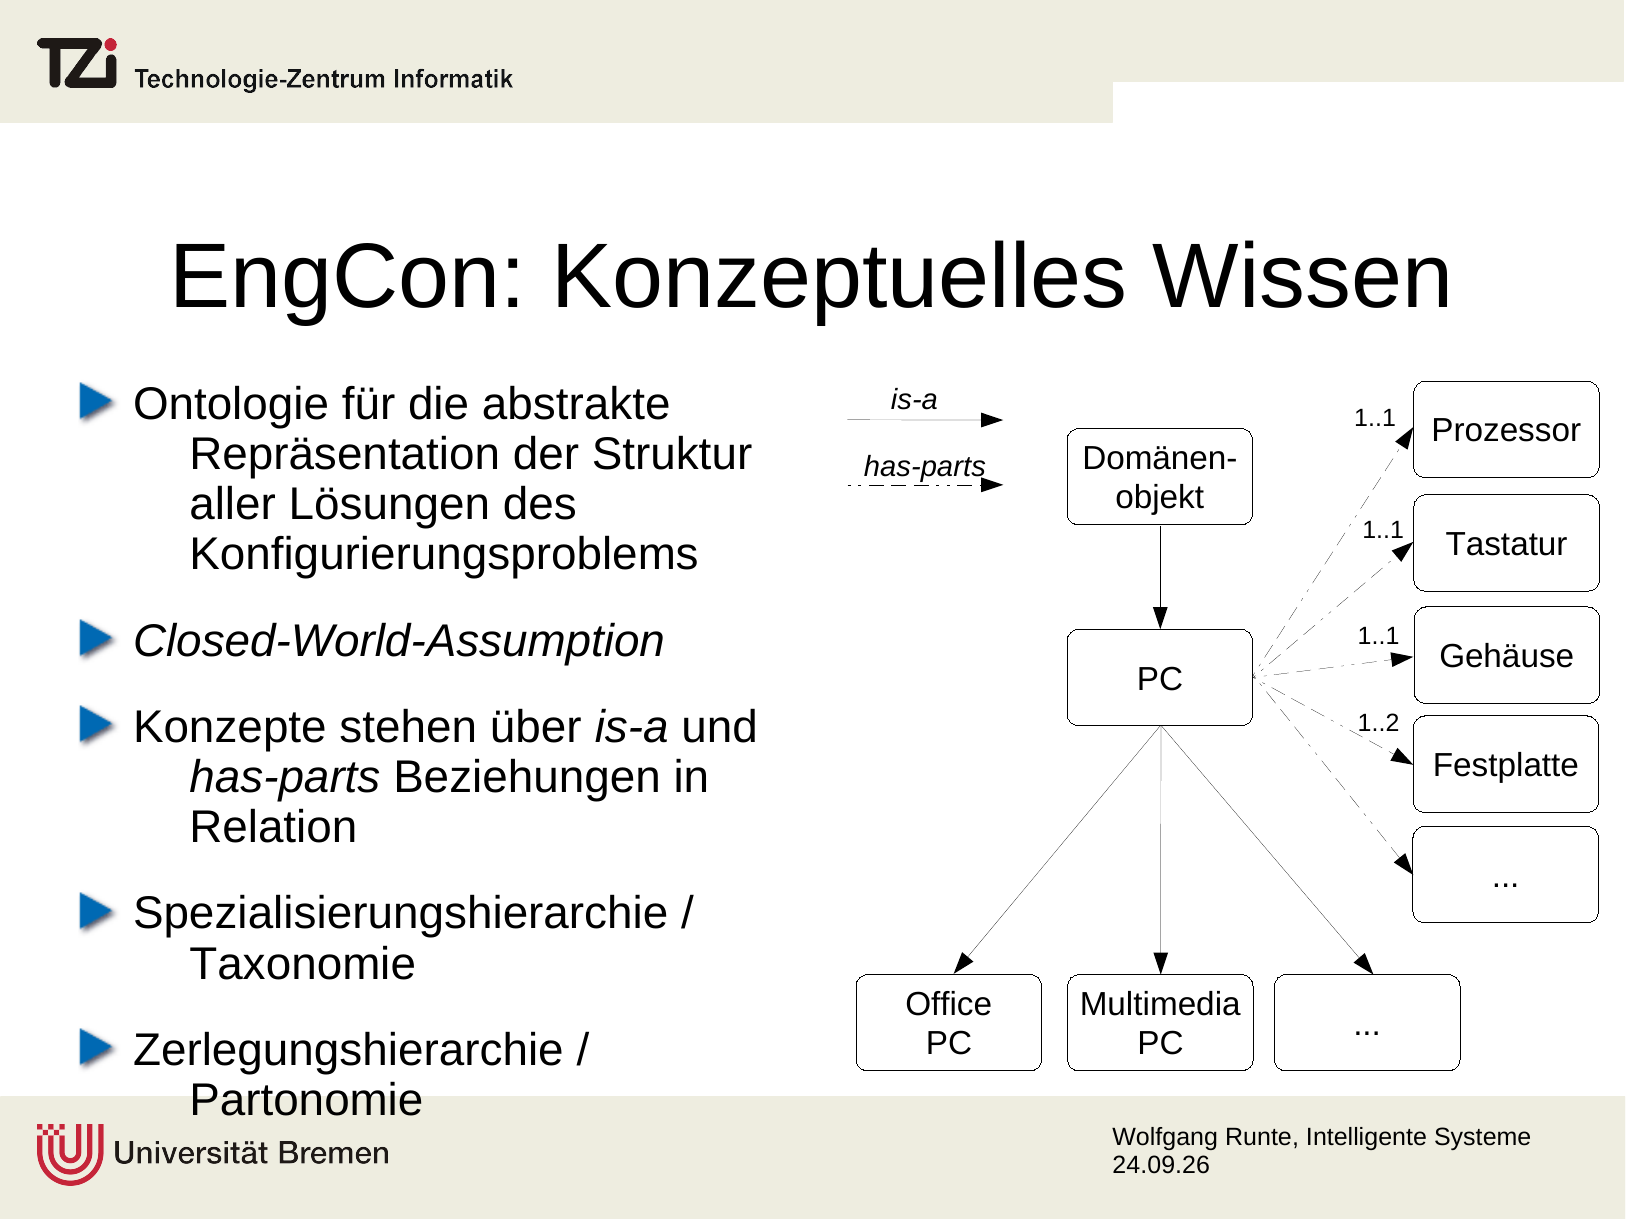

# EngCon: Konzeptuelles Wissen
Ontologie für die abstrakte Repräsentation der Struktur aller Lösungen des Konfigurierungsproblems
Closed-World-Assumption
Konzepte stehen über is-a und has-parts Beziehungen in Relation
Spezialisierungshierarchie / Taxonomie
Zerlegungshierarchie / Partonomie
is-a
Prozessor
1..1
Domänen-
objekt
has-parts
Tastatur
1..1
Gehäuse
1..1
PC
1..2
Festplatte
...
Office
PC
Multimedia
PC
...